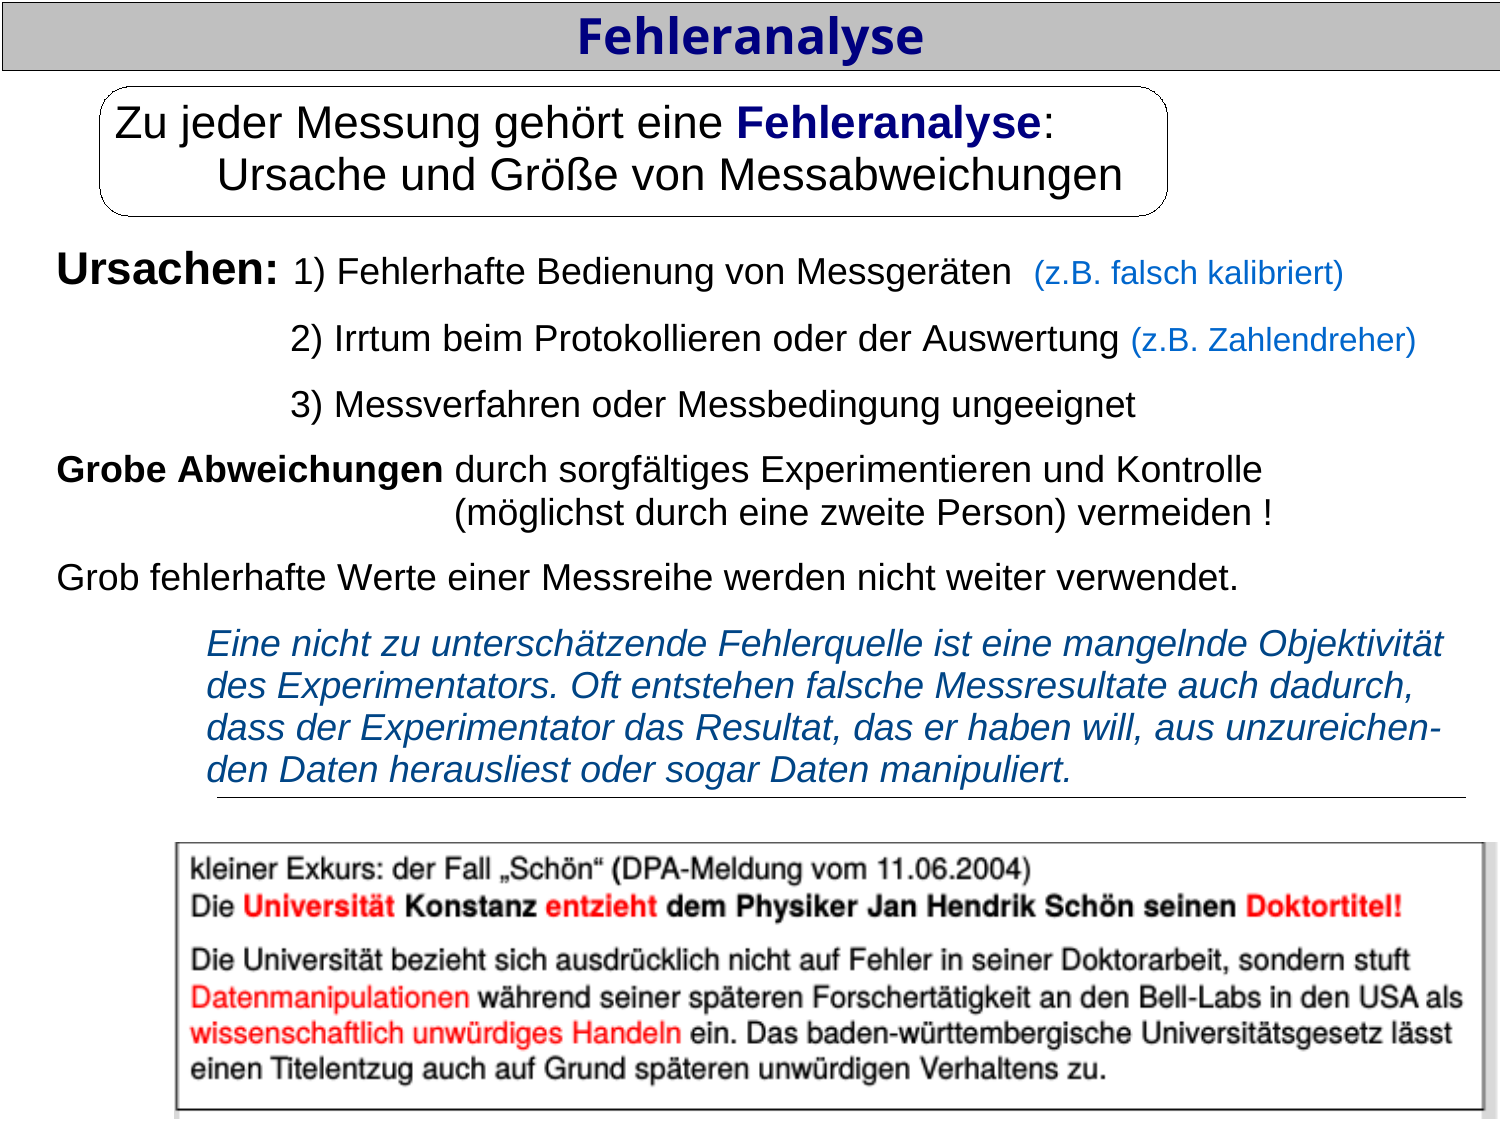

# Fehleranalyse
Zu jeder Messung gehört eine Fehleranalyse:
 Ursache und Größe von Messabweichungen
Ursachen: 1) Fehlerhafte Bedienung von Messgeräten (z.B. falsch kalibriert)
	 2) Irrtum beim Protokollieren oder der Auswertung (z.B. Zahlendreher)
	 3) Messverfahren oder Messbedingung ungeeignet
Grobe Abweichungen durch sorgfältiges Experimentieren und Kontrolle
 (möglichst durch eine zweite Person) vermeiden !
Grob fehlerhafte Werte einer Messreihe werden nicht weiter verwendet.
	Eine nicht zu unterschätzende Fehlerquelle ist eine mangelnde Objektivität
	des Experimentators. Oft entstehen falsche Messresultate auch dadurch,
	dass der Experimentator das Resultat, das er haben will, aus unzureichen-
	den Daten herausliest oder sogar Daten manipuliert.